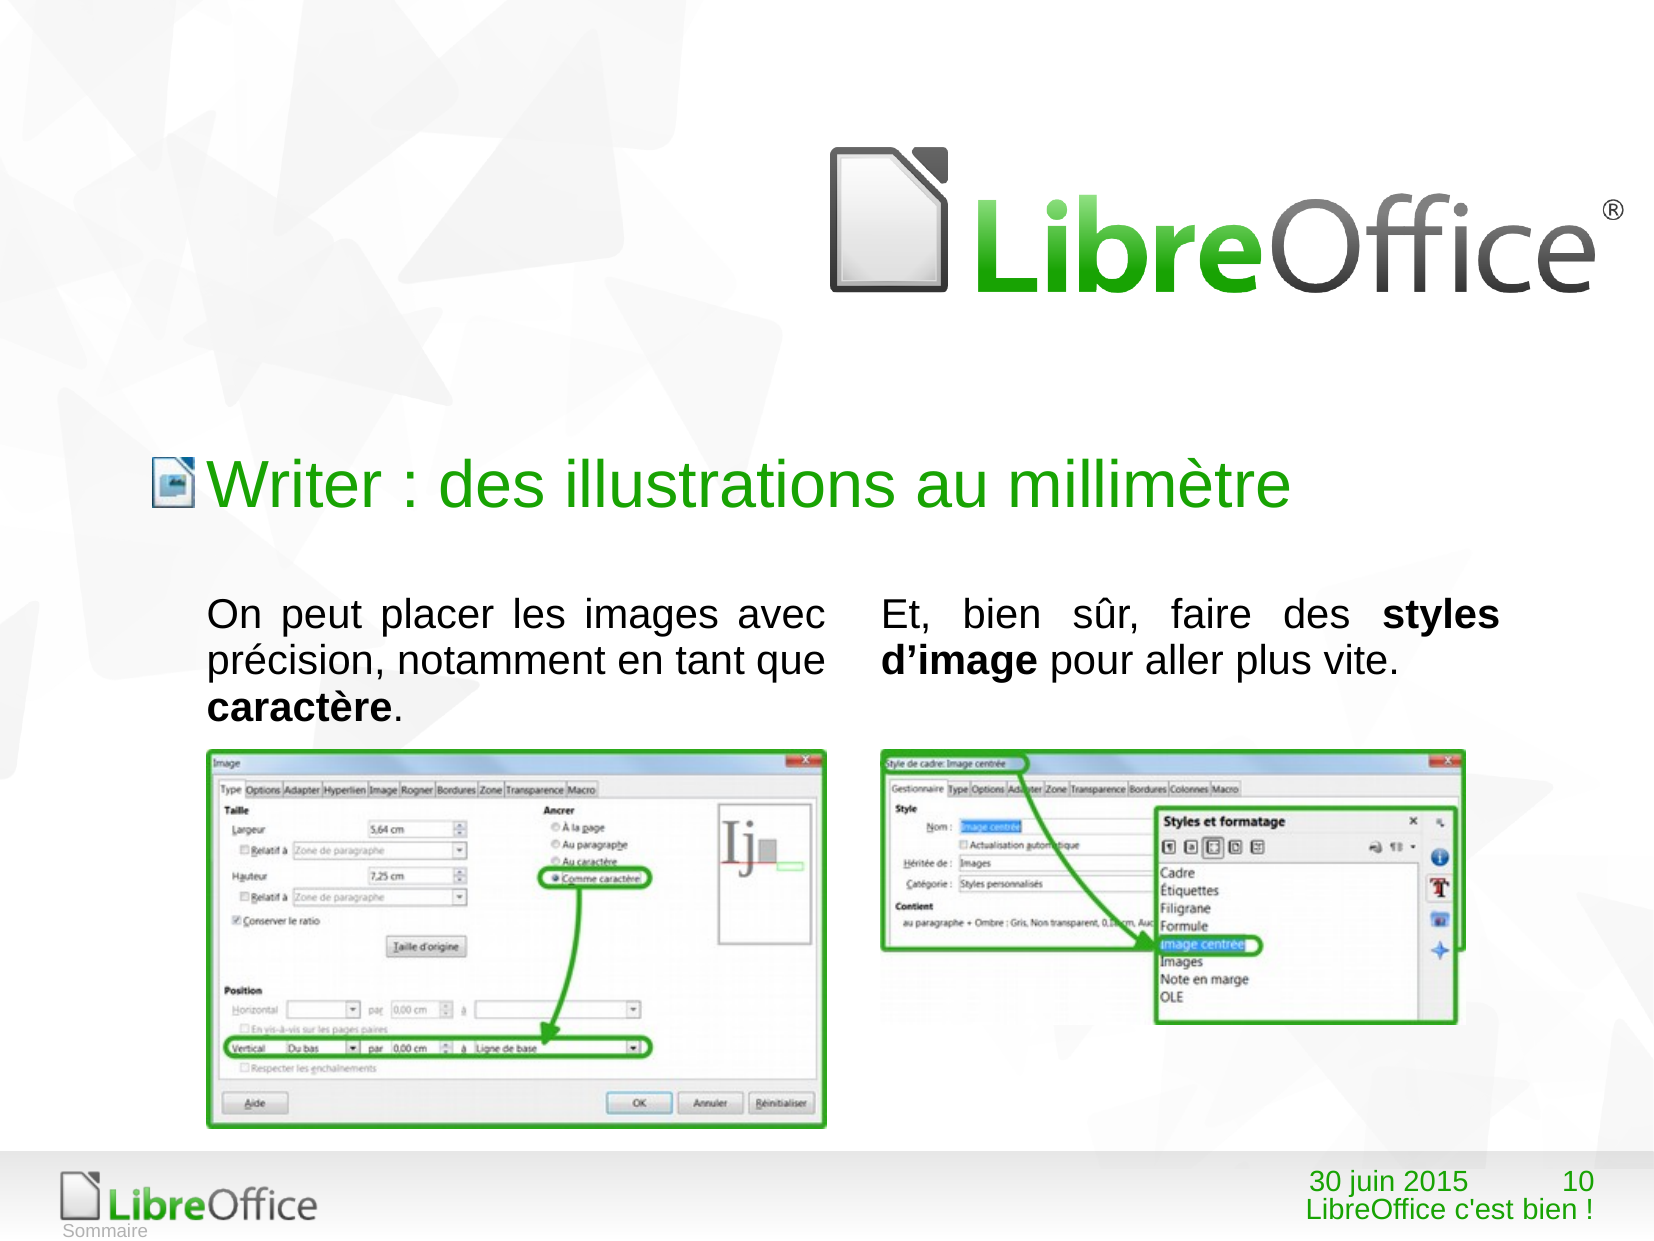

# Writer : des illustrations au millimètre
On peut placer les images avec précision, notamment en tant que caractère.
Et, bien sûr, faire des styles d’image pour aller plus vite.
30 juin 2015
10
LibreOffice c'est bien !